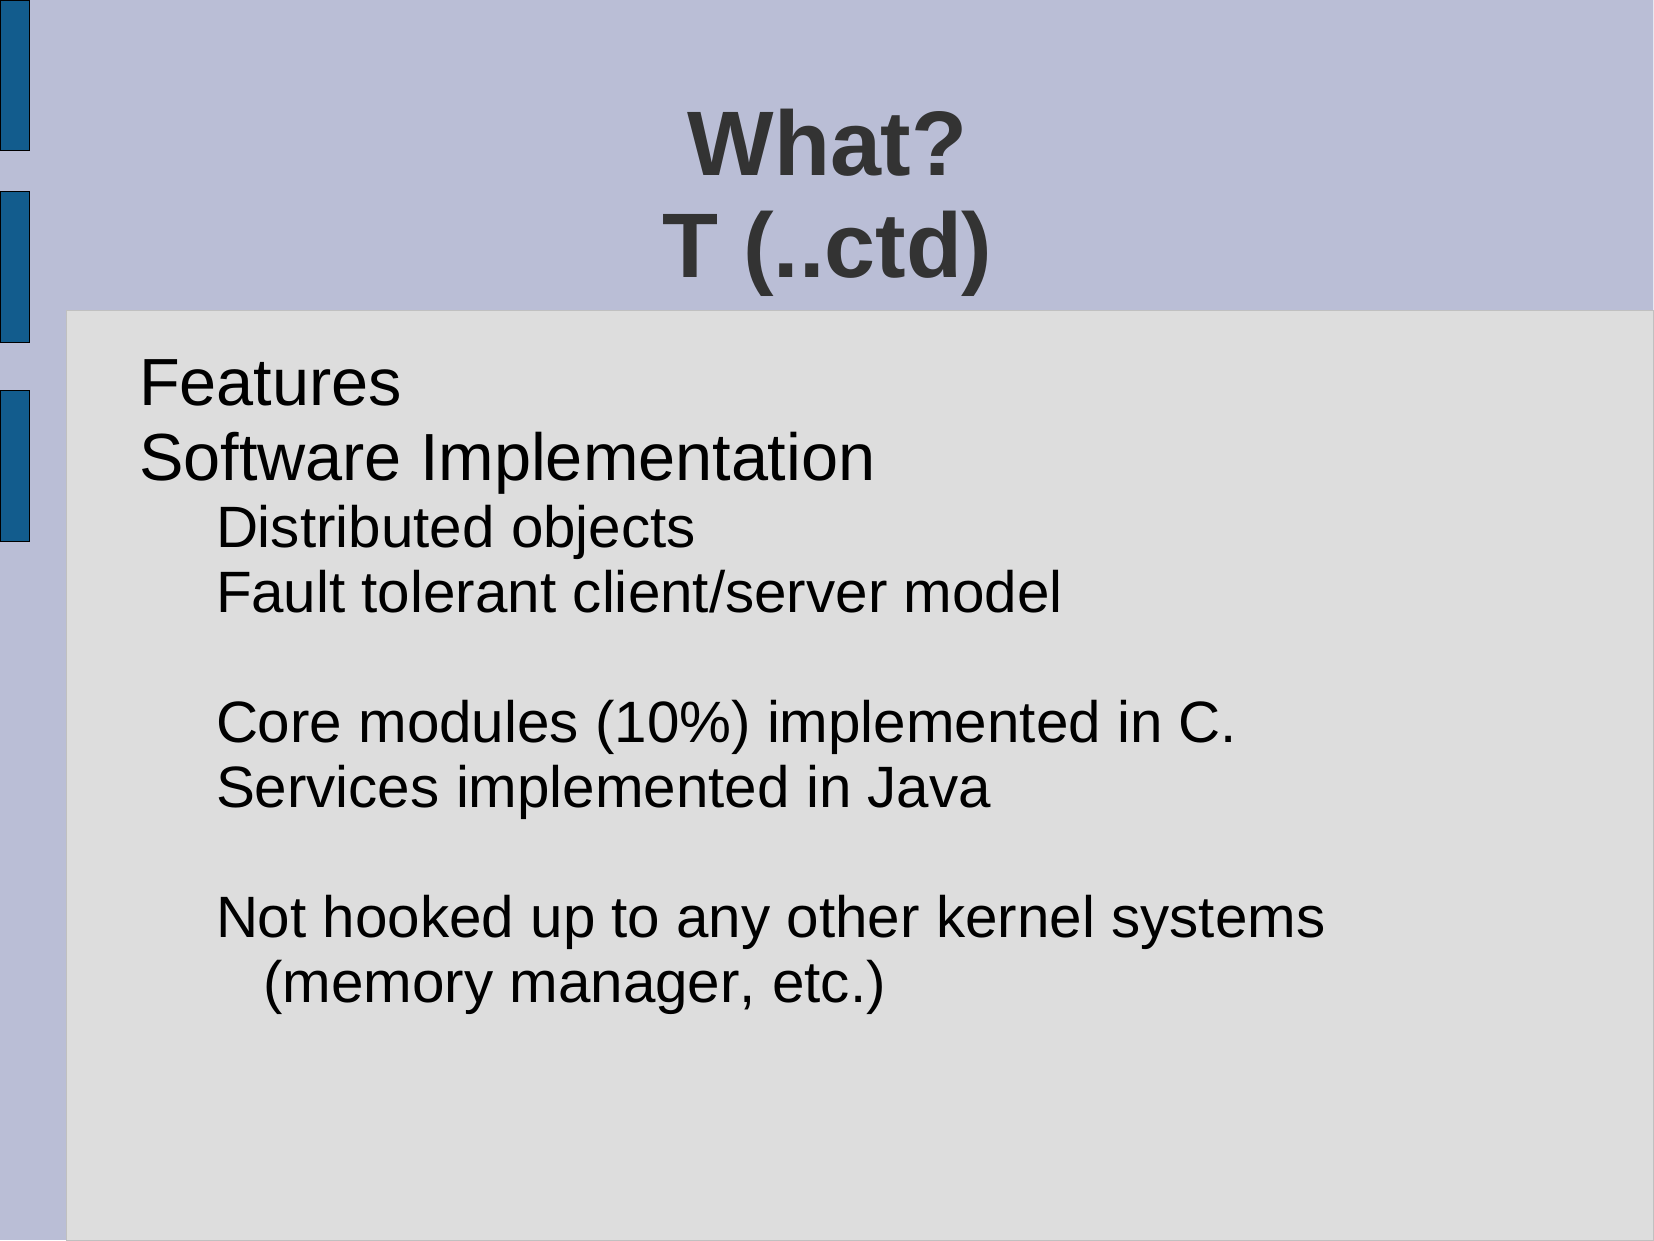

# What? T (..ctd)
Features
Software Implementation
Distributed objects
Fault tolerant client/server model
Core modules (10%) implemented in C.
Services implemented in Java
Not hooked up to any other kernel systems (memory manager, etc.)